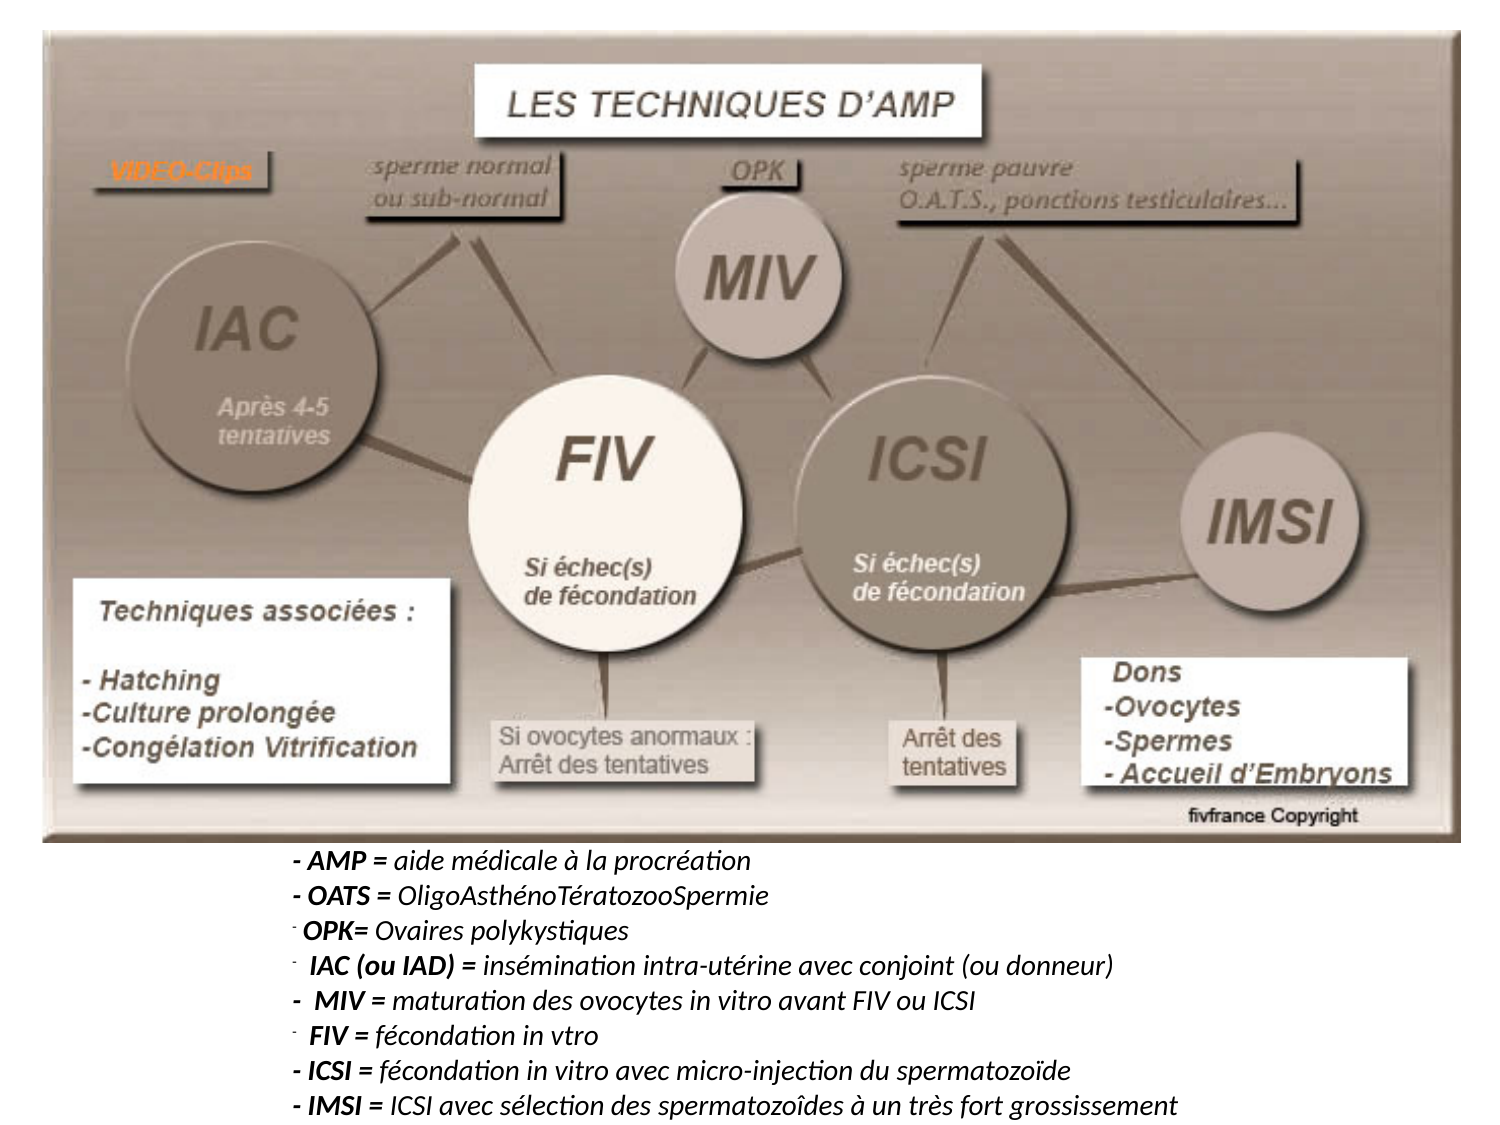

- AMP = aide médicale à la procréation
- OATS = OligoAsthénoTératozooSpermie
 OPK= Ovaires polykystiques
 IAC (ou IAD) = insémination intra-utérine avec conjoint (ou donneur)
-  MIV = maturation des ovocytes in vitro avant FIV ou ICSI
 FIV = fécondation in vtro
- ICSI = fécondation in vitro avec micro-injection du spermatozoïde
- IMSI = ICSI avec sélection des spermatozoîdes à un très fort grossissement